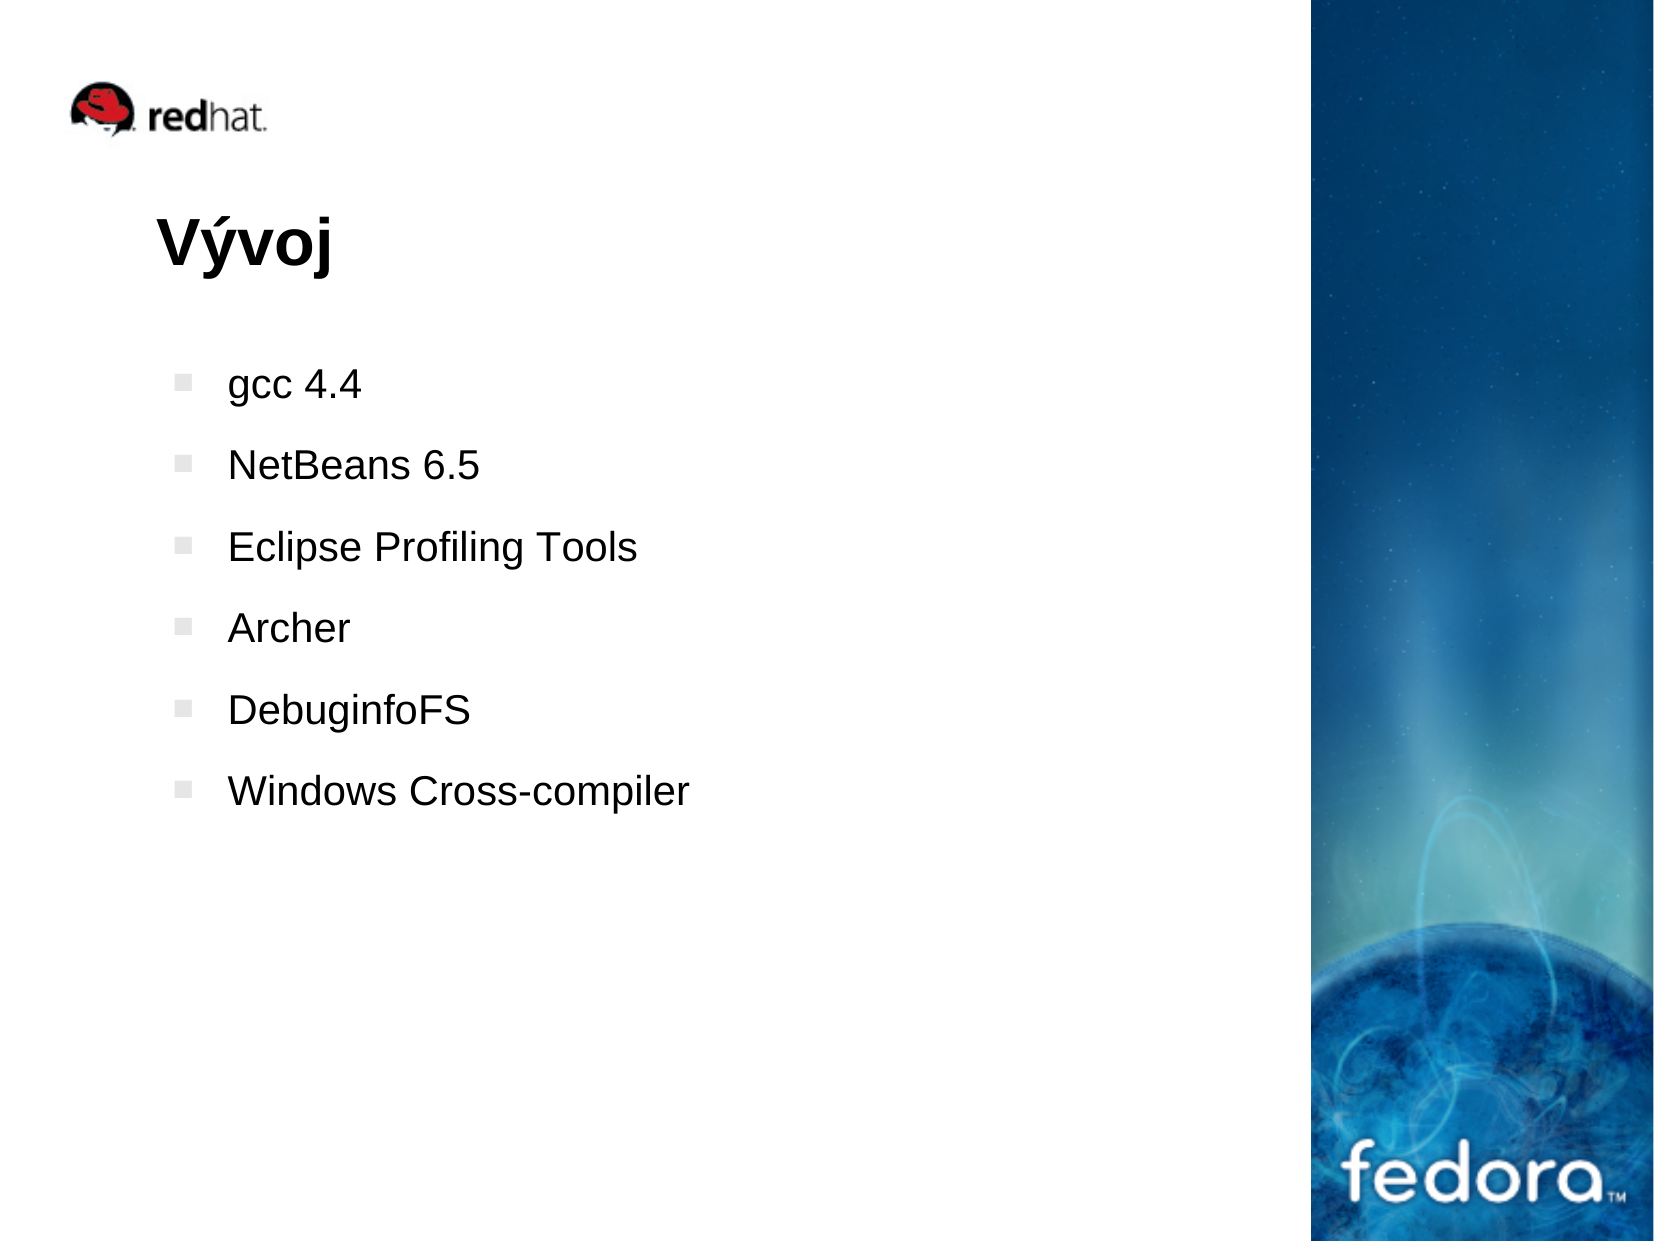

# Vývoj
gcc 4.4
NetBeans 6.5
Eclipse Profiling Tools
Archer
DebuginfoFS
Windows Cross-compiler